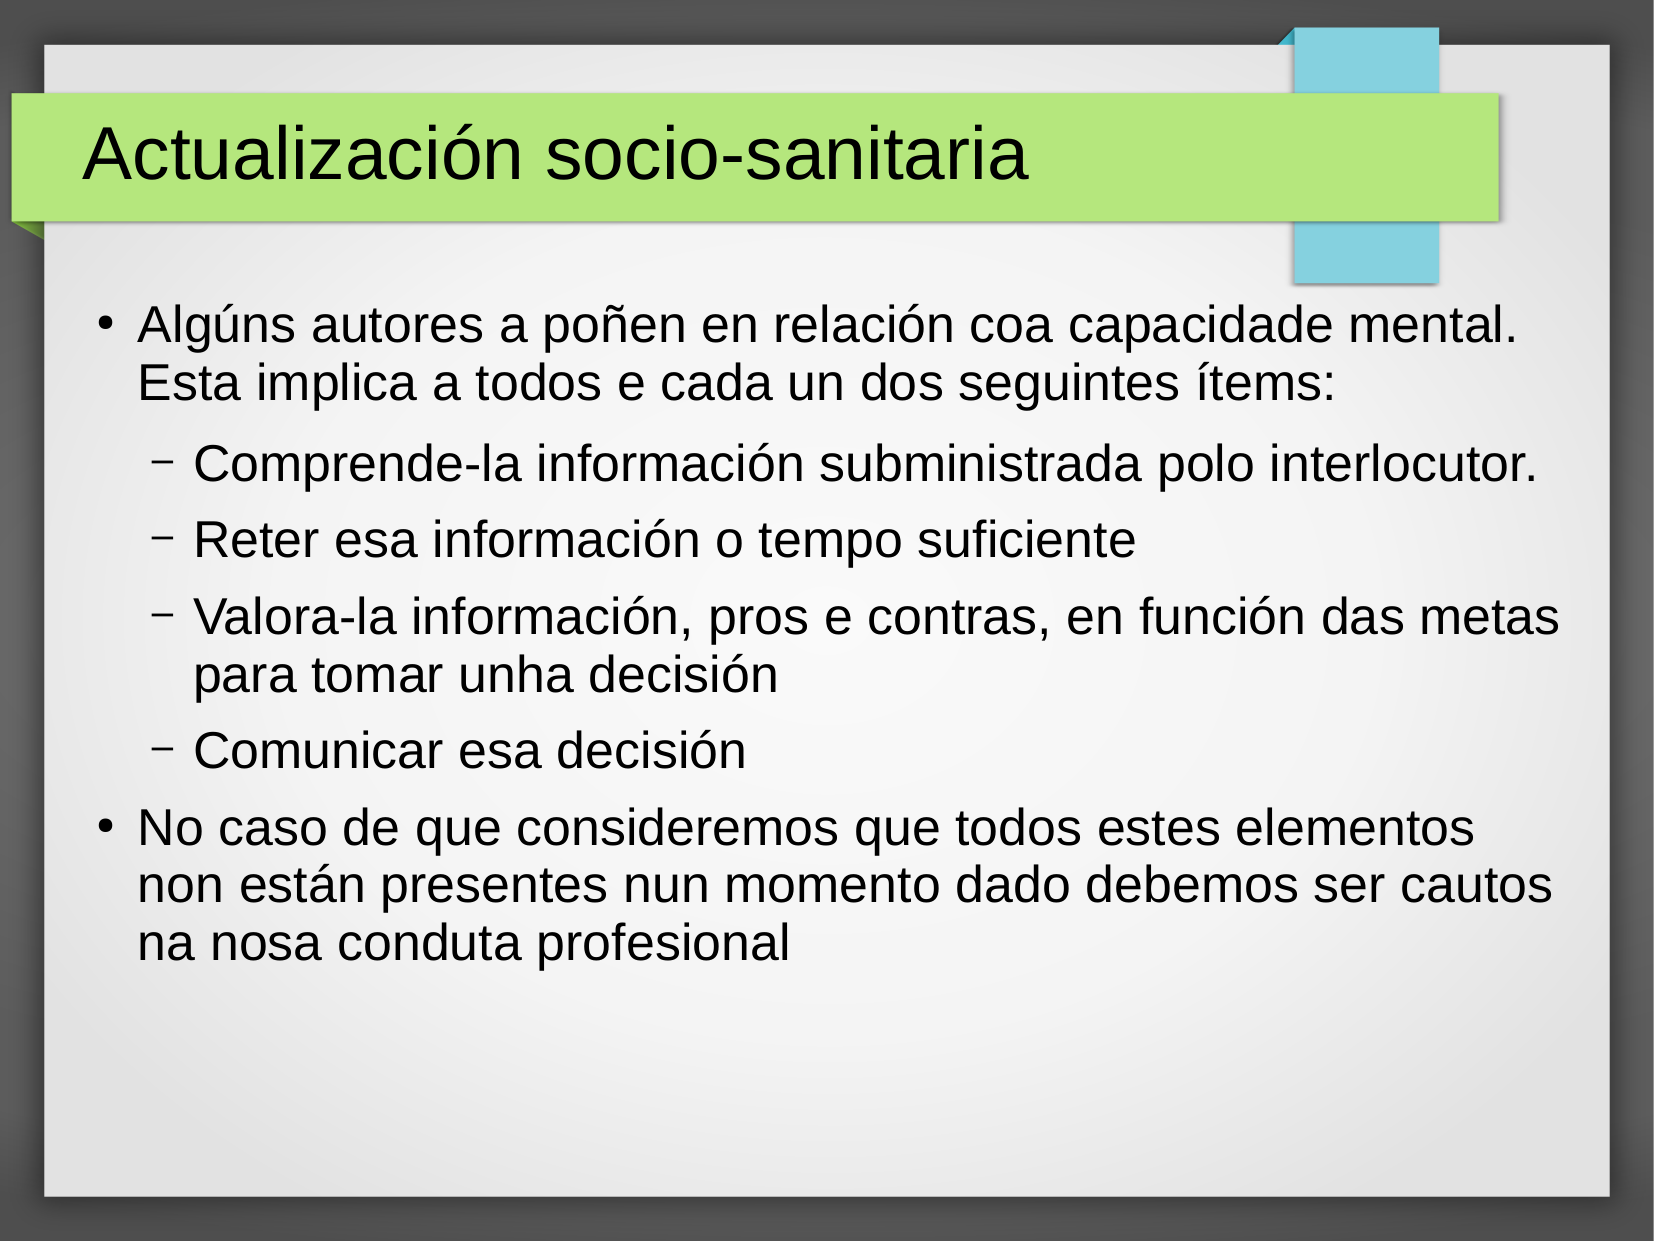

# Actualización socio-sanitaria
Algúns autores a poñen en relación coa capacidade mental. Esta implica a todos e cada un dos seguintes ítems:
Comprende-la información subministrada polo interlocutor.
Reter esa información o tempo suficiente
Valora-la información, pros e contras, en función das metas para tomar unha decisión
Comunicar esa decisión
No caso de que consideremos que todos estes elementos non están presentes nun momento dado debemos ser cautos na nosa conduta profesional